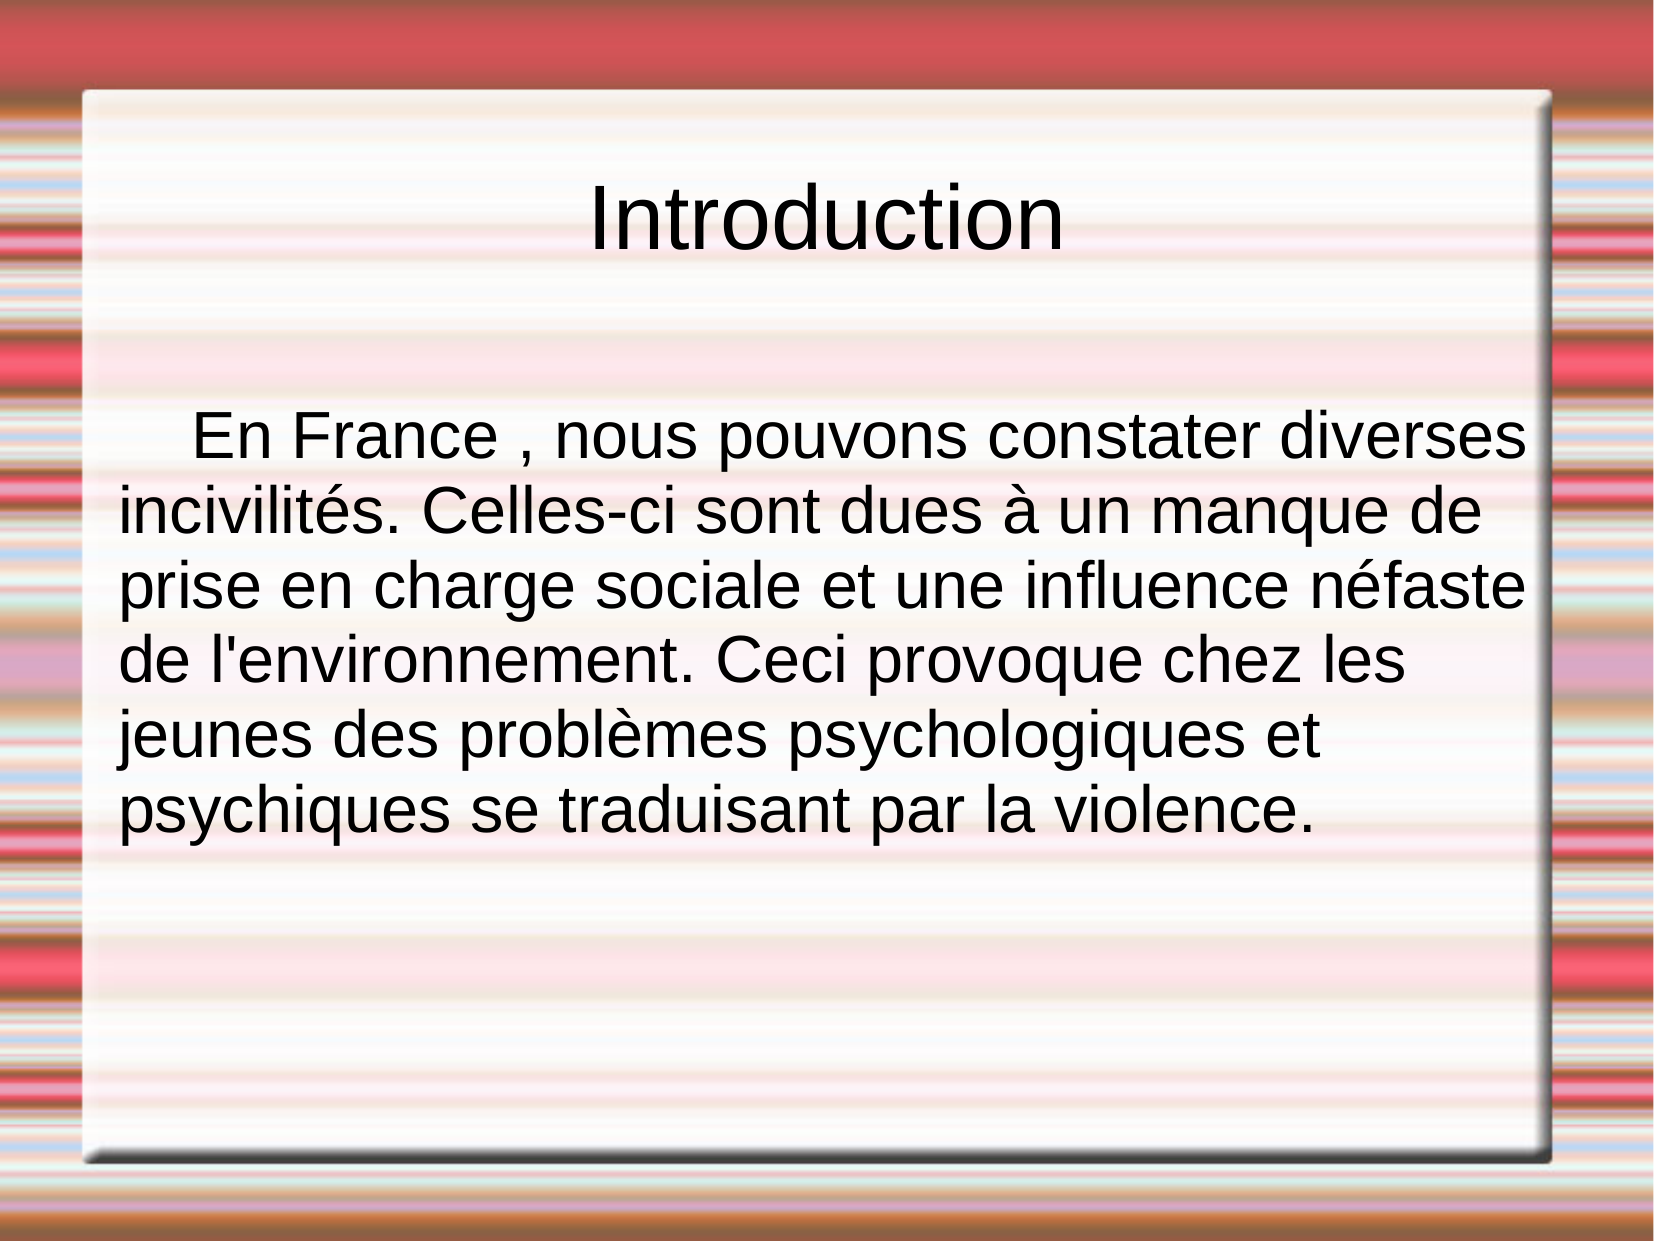

# Introduction
	En France , nous pouvons constater diverses incivilités. Celles-ci sont dues à un manque de prise en charge sociale et une influence néfaste
de l'environnement. Ceci provoque chez les jeunes des problèmes psychologiques et psychiques se traduisant par la violence.